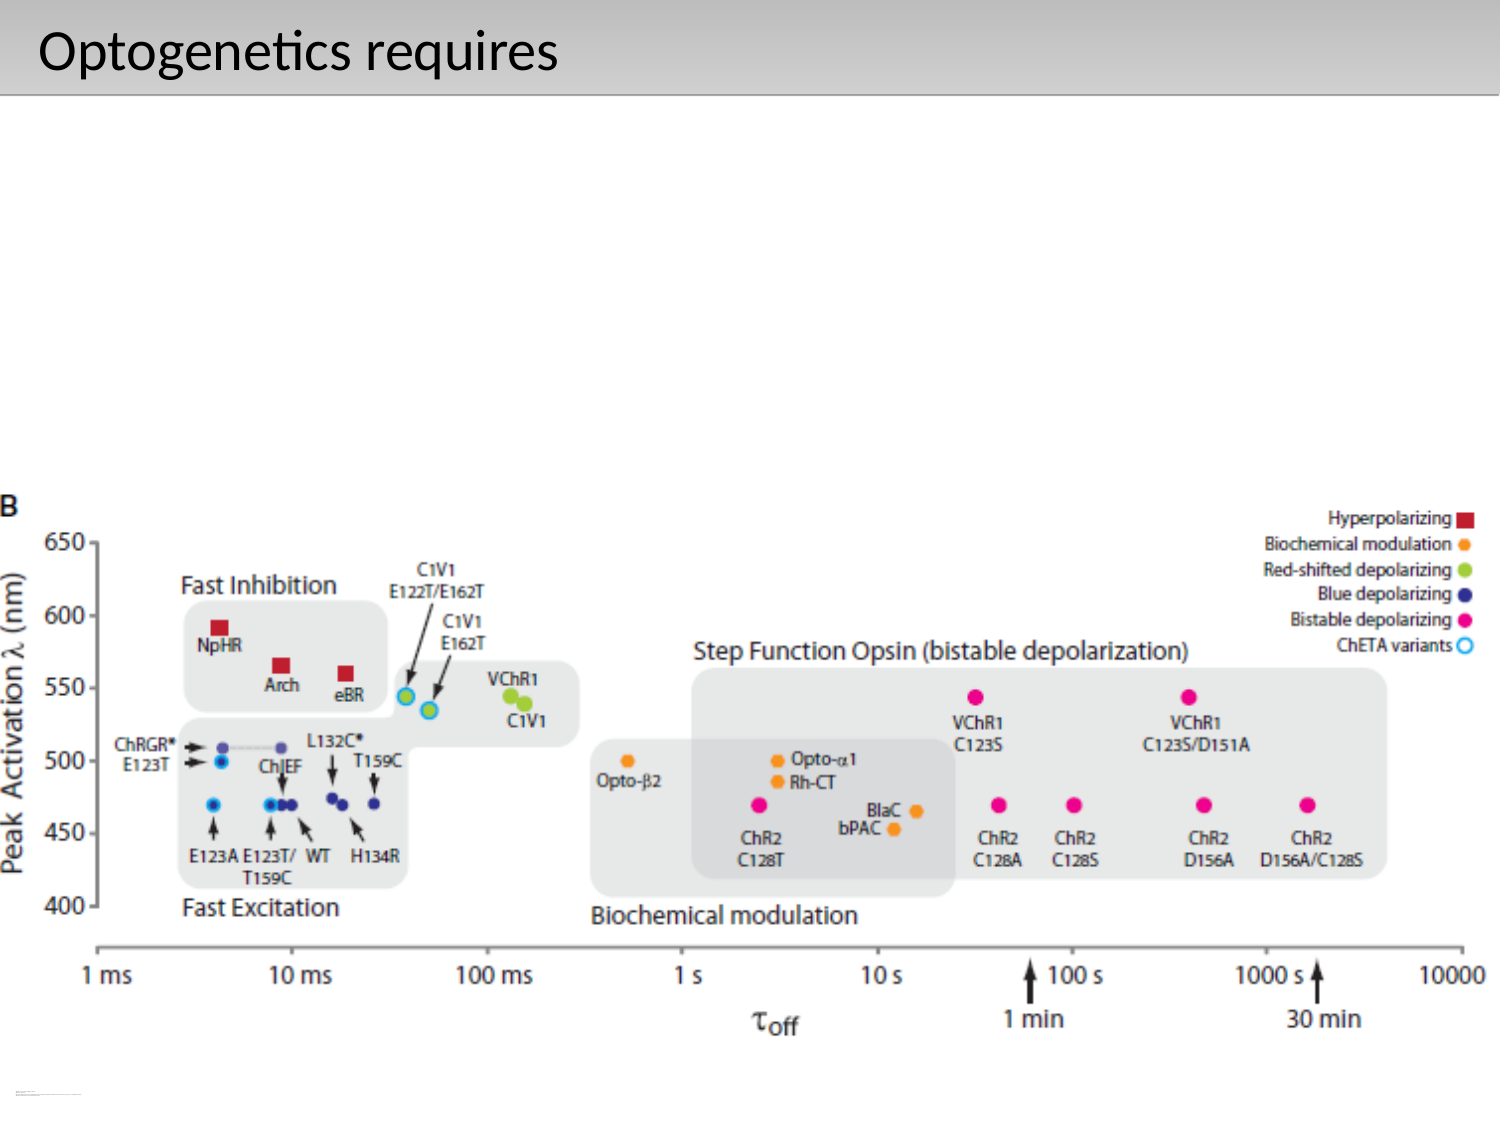

# Optogenetics requires
Engineered control tools that can be targeted to specific cells
Technology for light delivery
Methods for integrating optical control with compatible readouts (such as fluorescent organic or genetically encoded activity indicators, electrical recording, fMRI signals, or quantitative behavioural design).
high-temporal and cellular precision within intact mammalian neural tissue